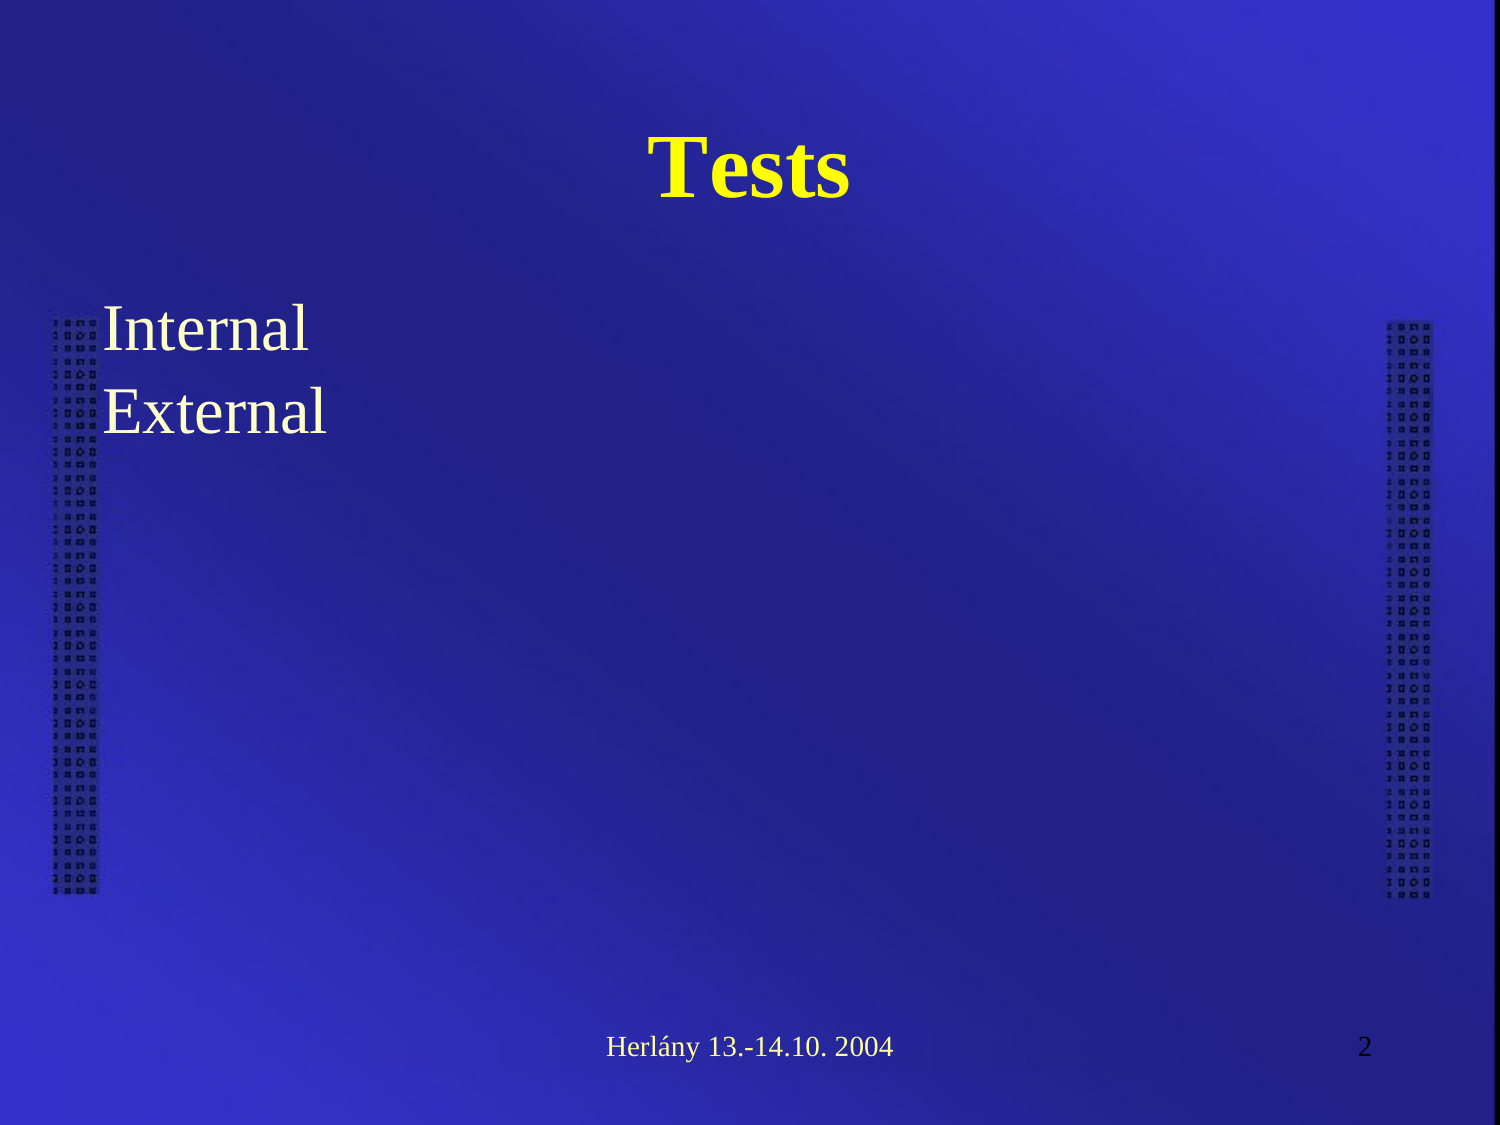

# Tests
Internal
External
Herlány 13.-14.10. 2004